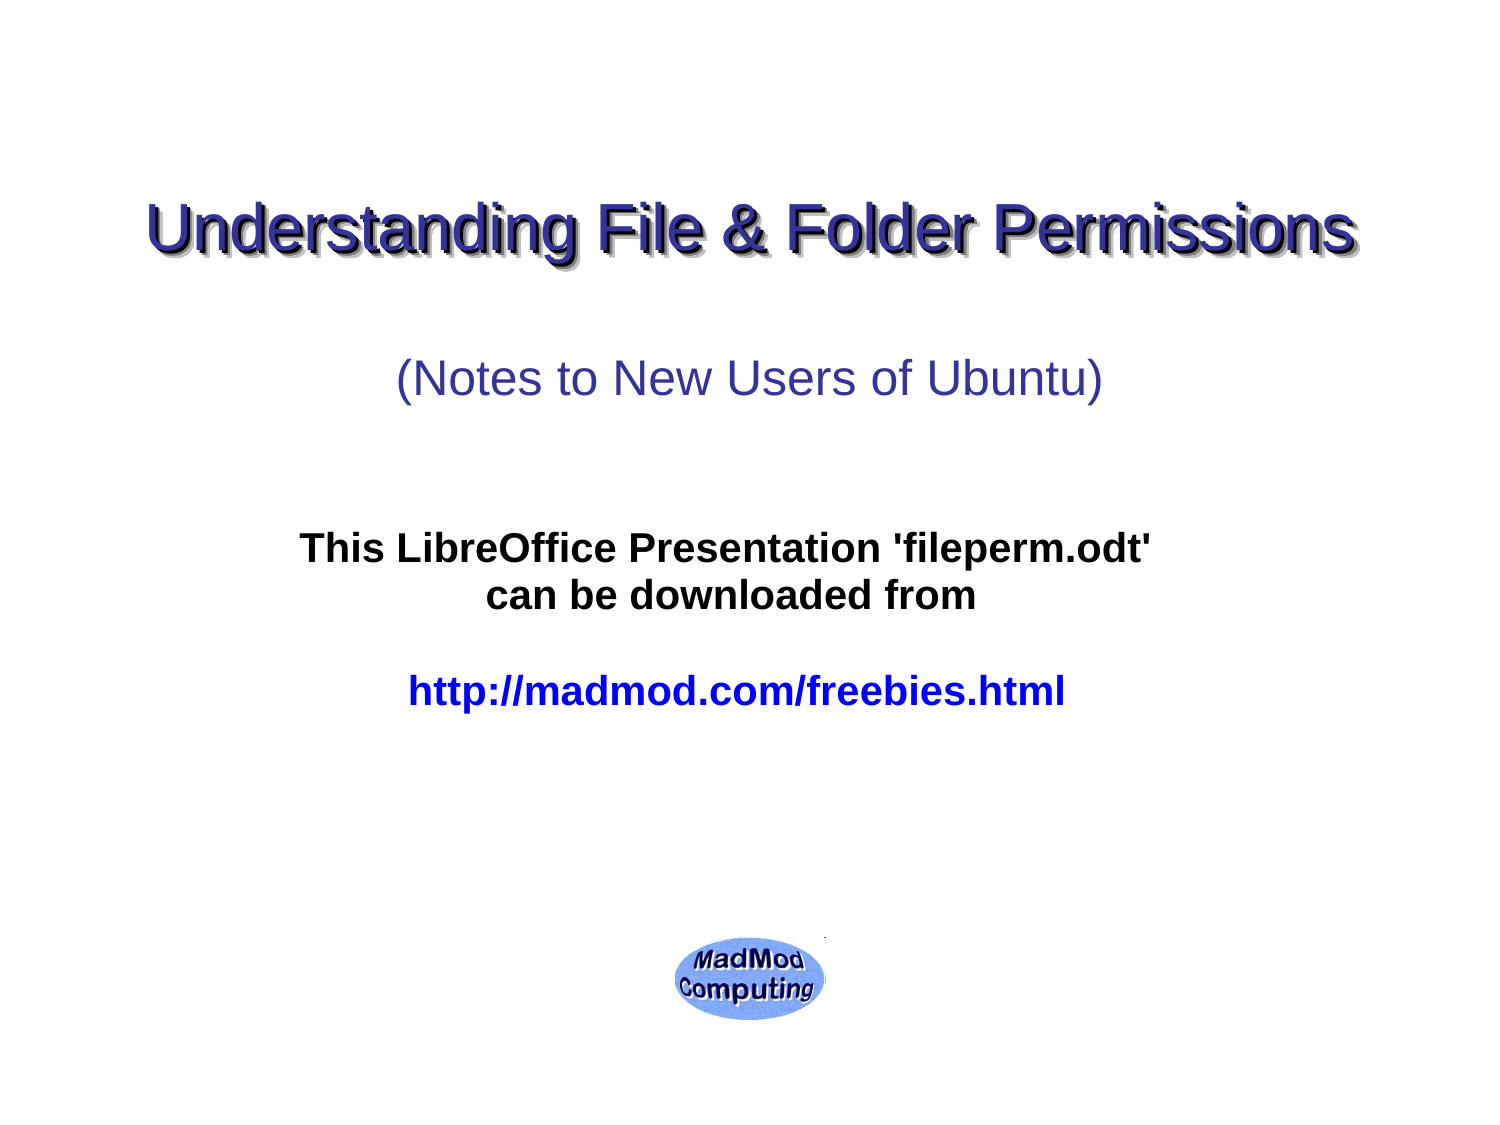

# Understanding File & Folder Permissions
(Notes to New Users of Ubuntu)
This LibreOffice Presentation 'fileperm.odt'
can be downloaded from
 http://madmod.com/freebies.html